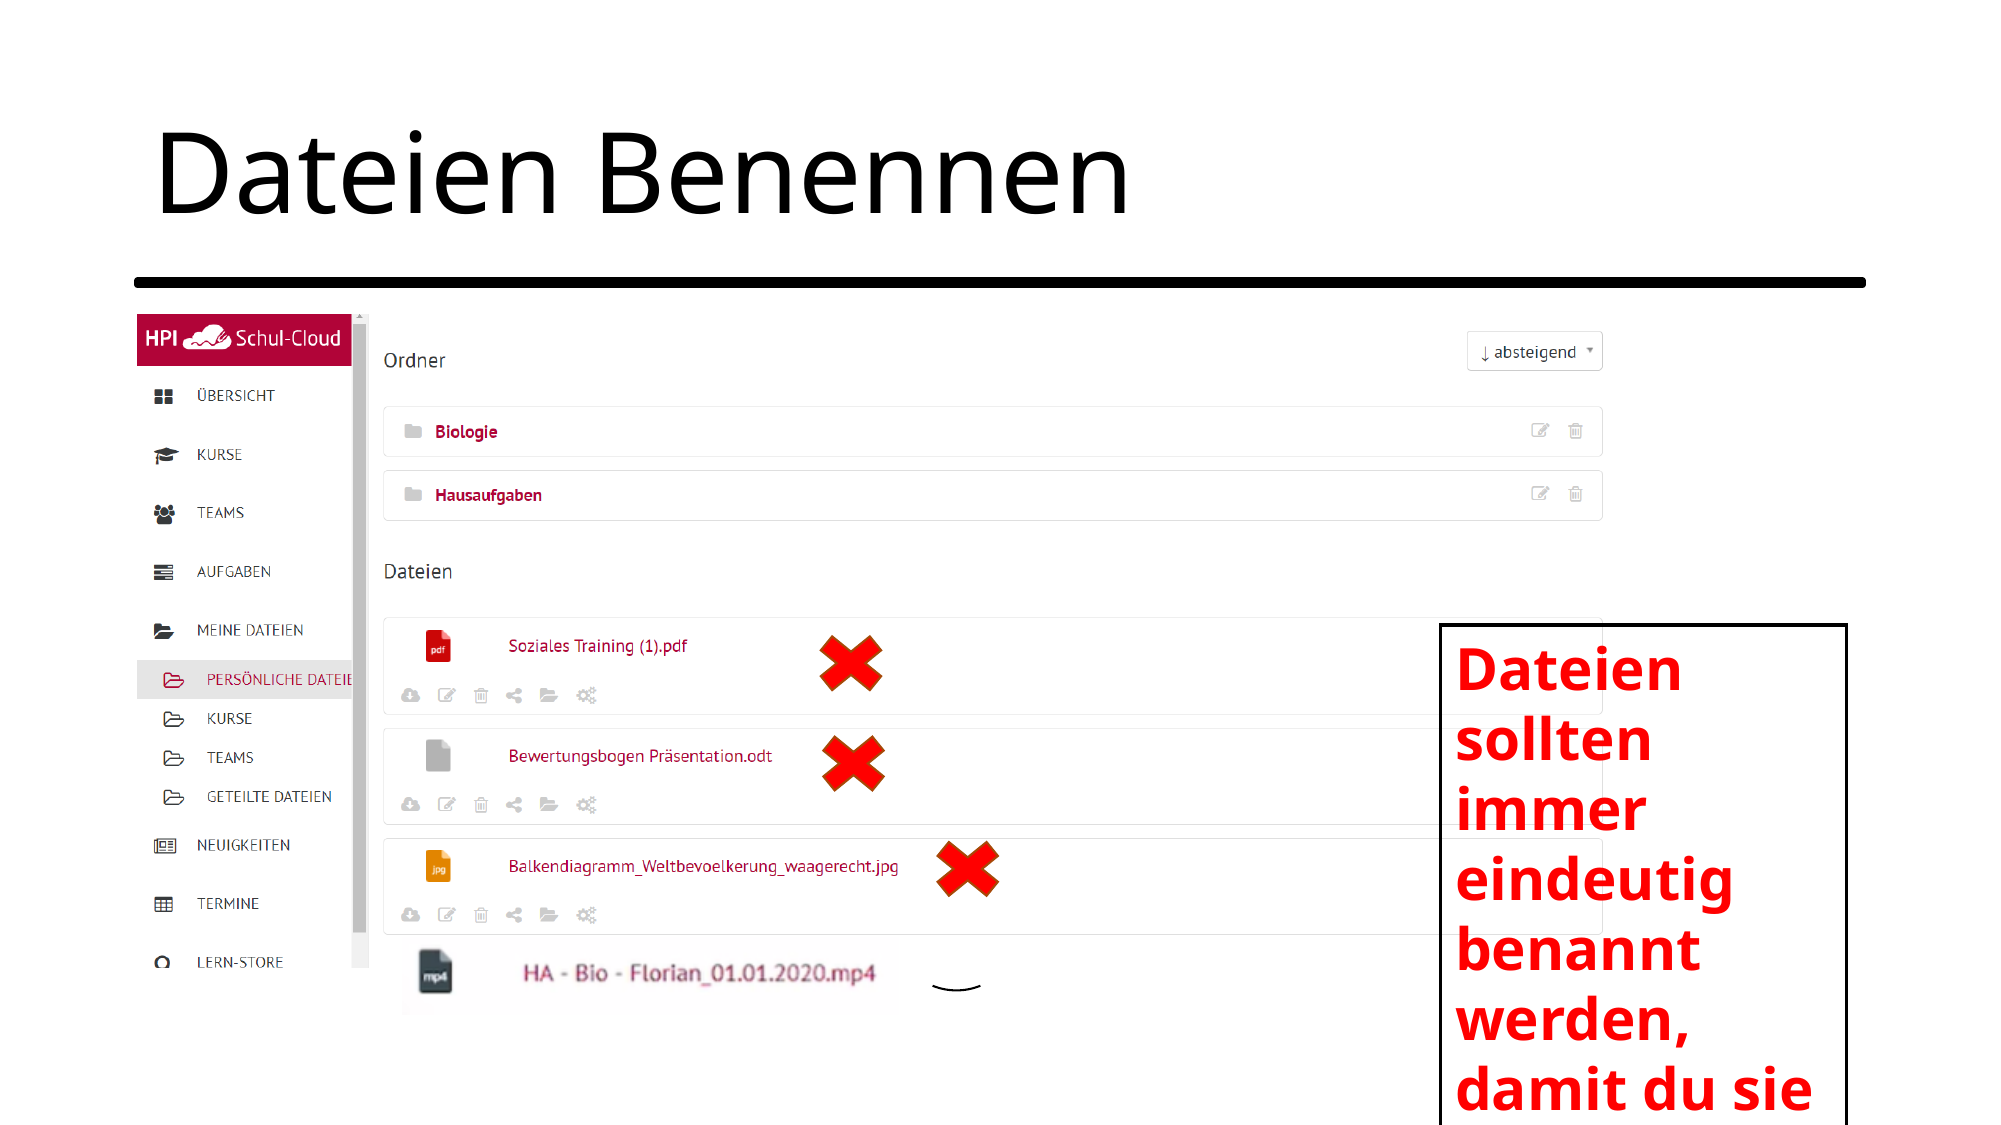

# Dateien Benennen
Dateien sollten immer eindeutig benannt werden, damit du sie wiederfindest.